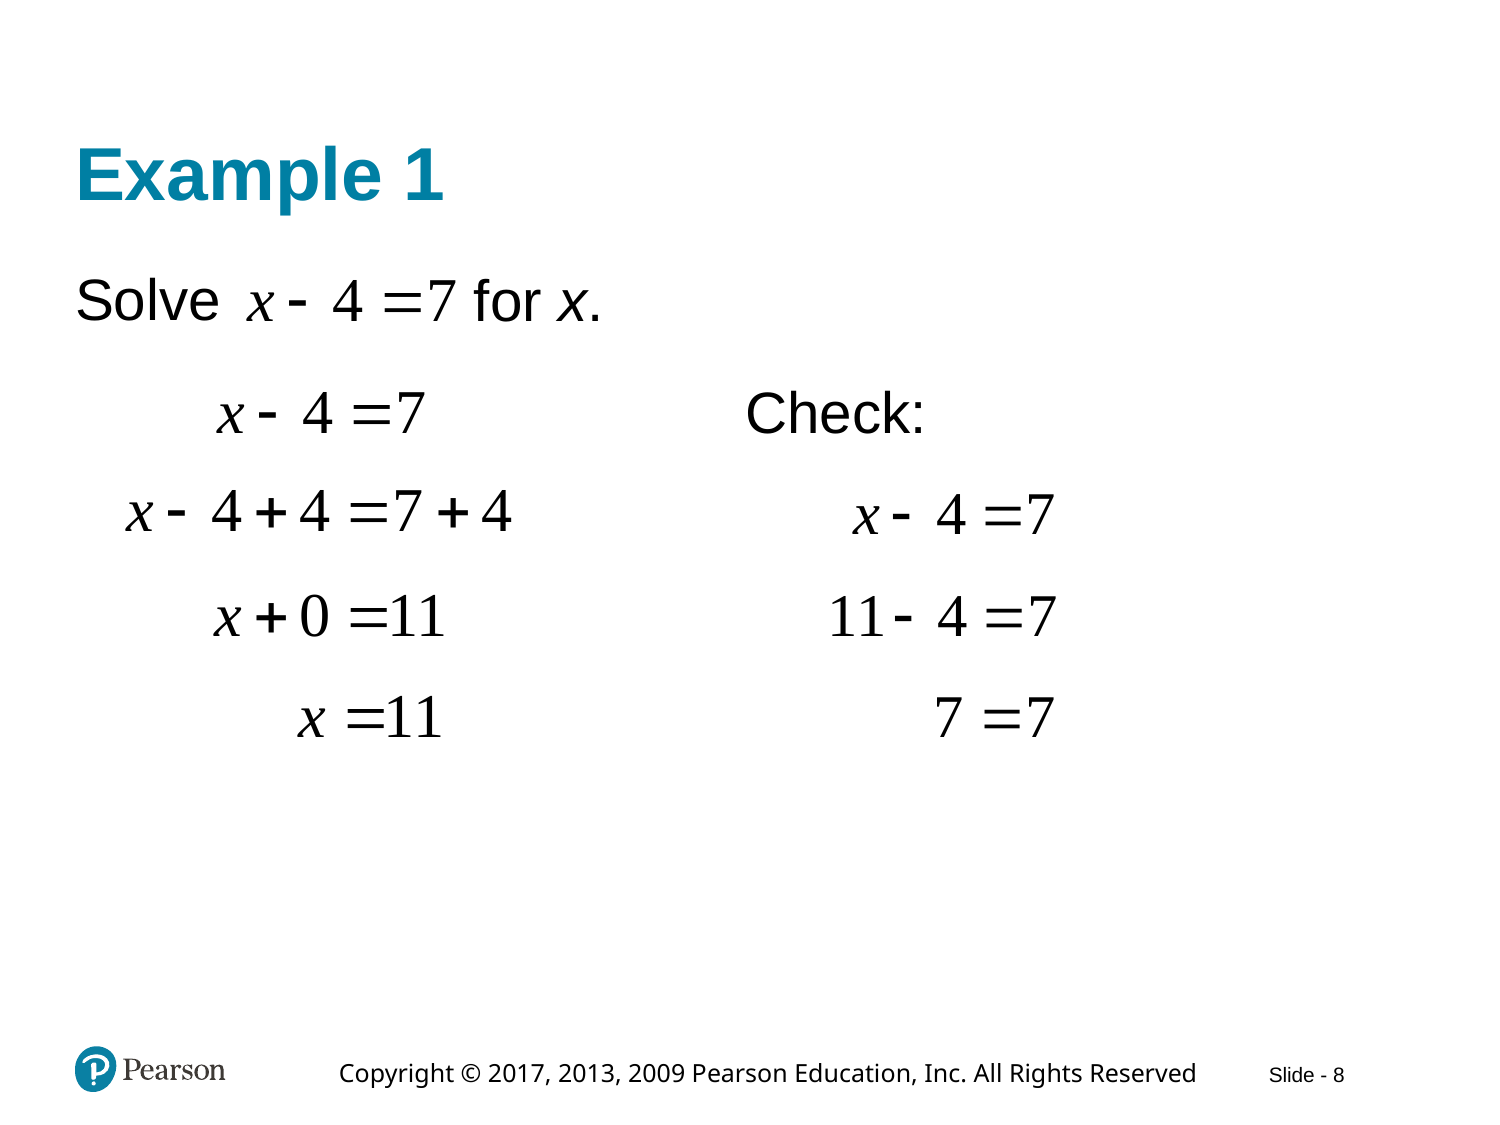

# Example 1
Solve
for x.
Check: